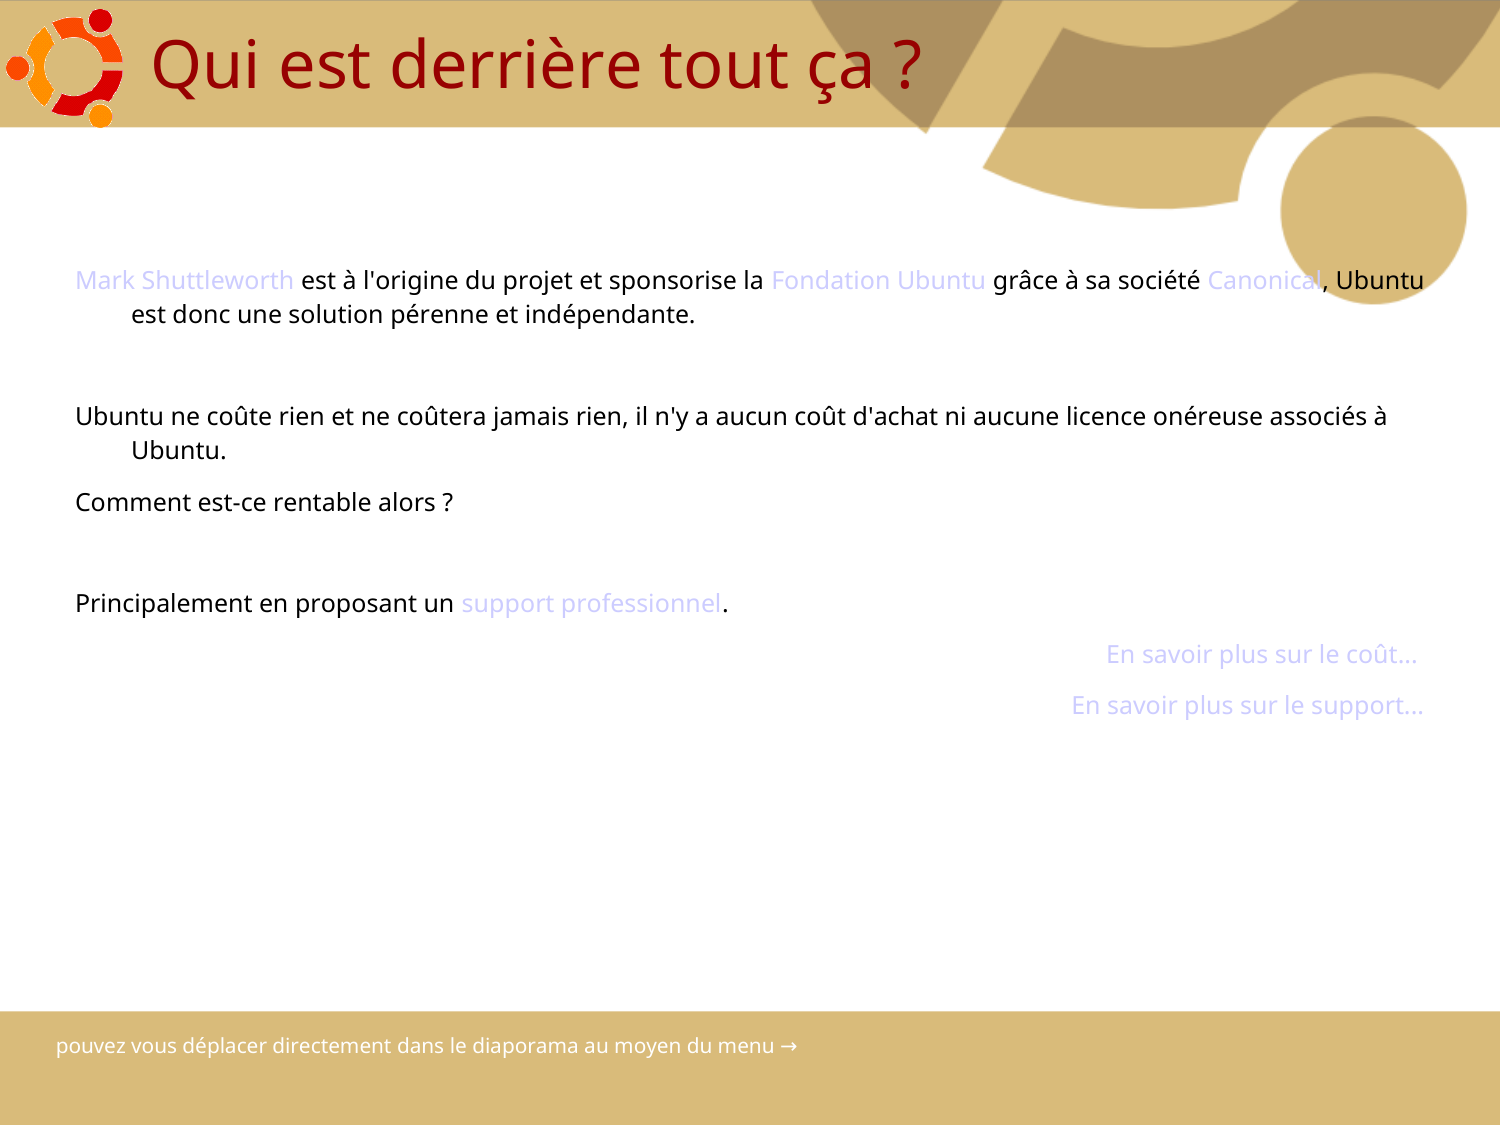

# Qui est derrière tout ça ?
Mark Shuttleworth est à l'origine du projet et sponsorise la Fondation Ubuntu grâce à sa société Canonical, Ubuntu est donc une solution pérenne et indépendante.
Ubuntu ne coûte rien et ne coûtera jamais rien, il n'y a aucun coût d'achat ni aucune licence onéreuse associés à Ubuntu.
Comment est-ce rentable alors ?
Principalement en proposant un support professionnel.
En savoir plus sur le coût...
En savoir plus sur le support...
pouvez vous déplacer directement dans le diaporama au moyen du menu →